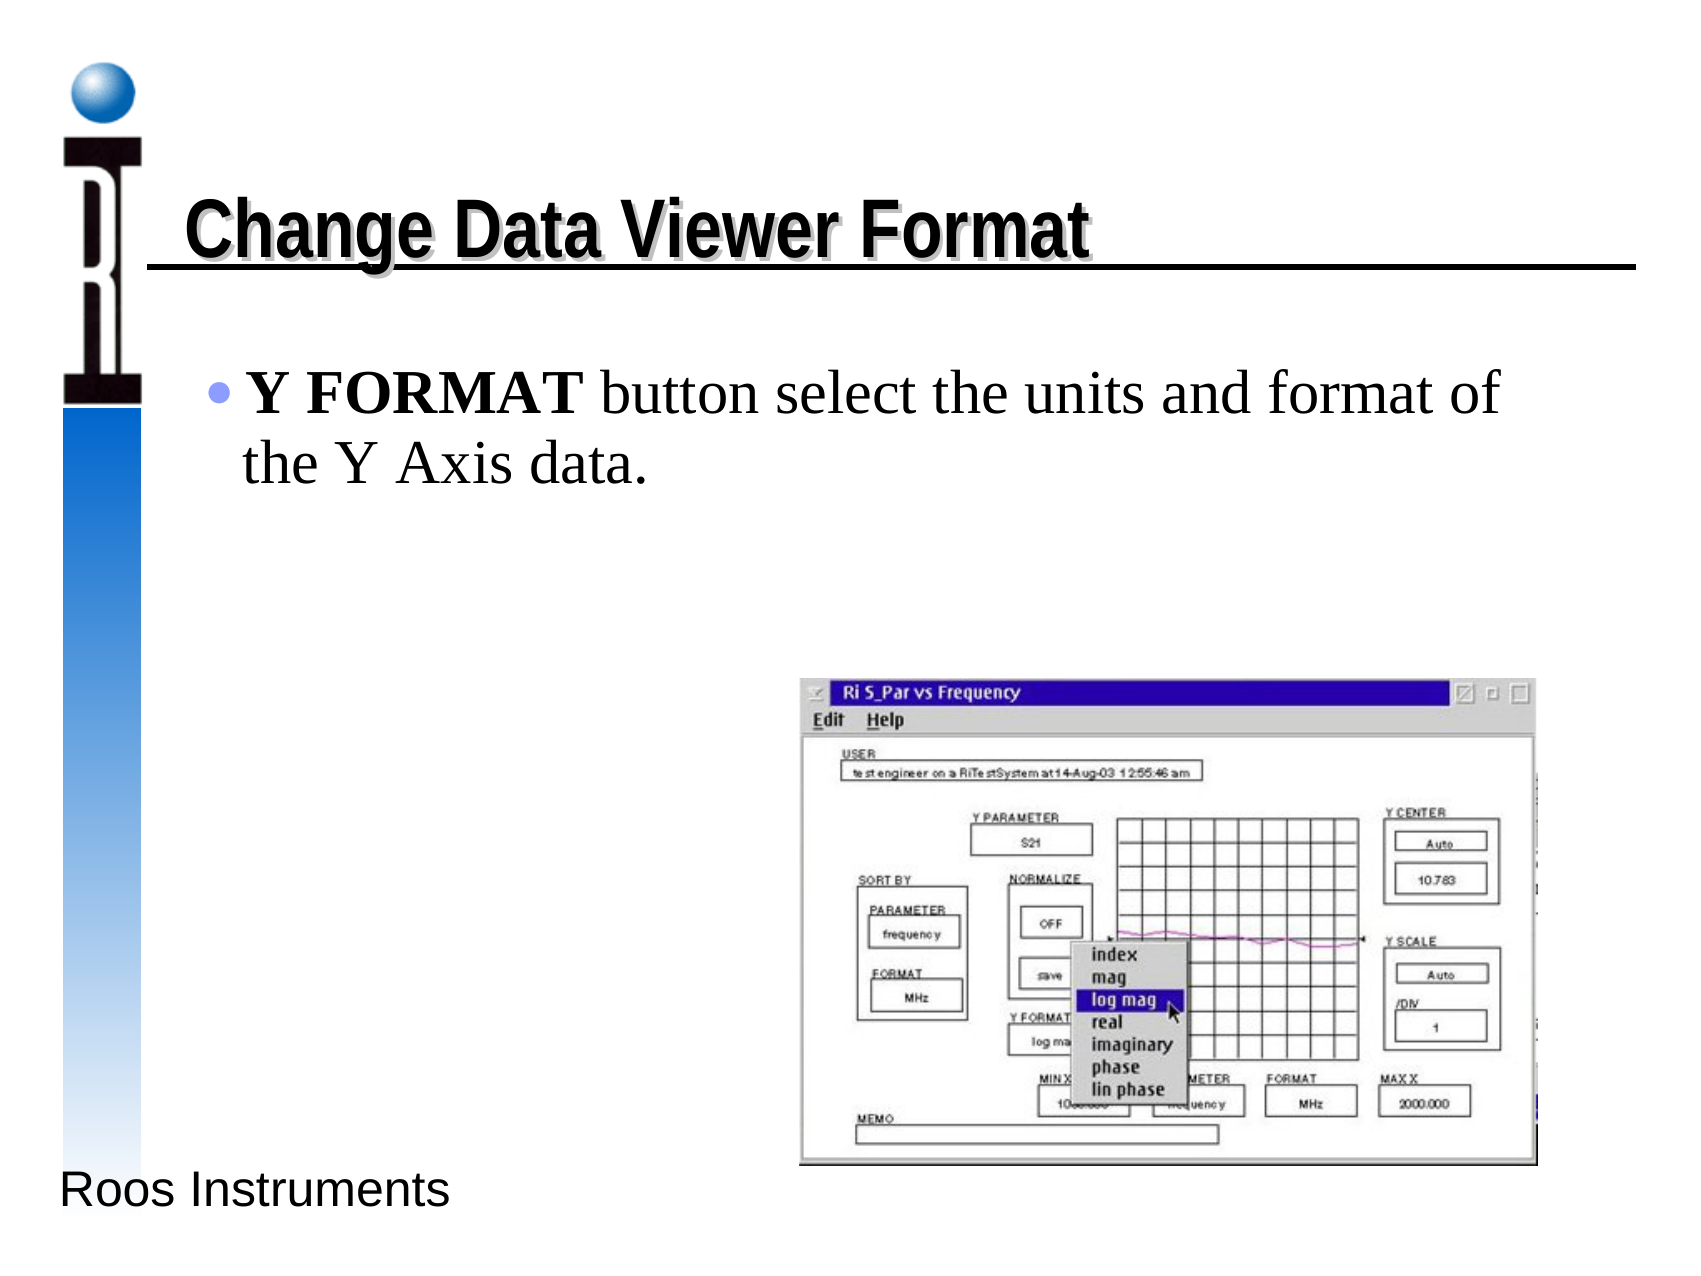

Change Data Viewer Format
Y FORMAT button select the units and format of the Y Axis data.